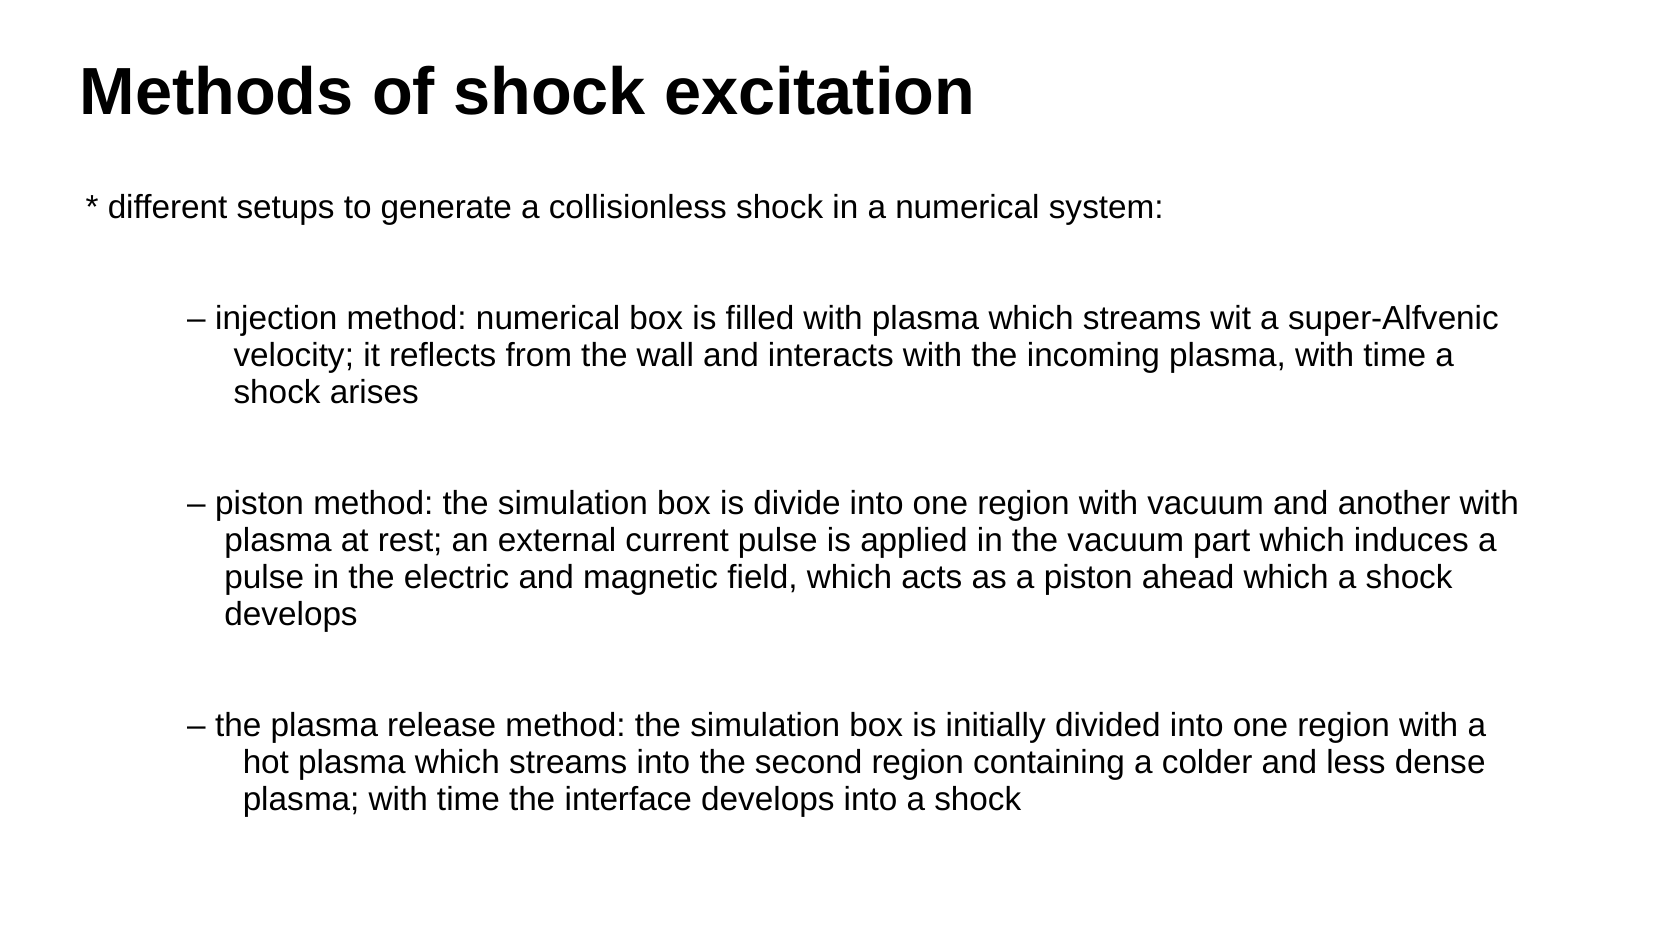

Methods of shock excitation
* different setups to generate a collisionless shock in a numerical system:
 – injection method: numerical box is filled with plasma which streams wit a super-Alfvenic
 velocity; it reflects from the wall and interacts with the incoming plasma, with time a
 shock arises
 – piston method: the simulation box is divide into one region with vacuum and another with
 plasma at rest; an external current pulse is applied in the vacuum part which induces a
 pulse in the electric and magnetic field, which acts as a piston ahead which a shock
 develops
 – the plasma release method: the simulation box is initially divided into one region with a
 hot plasma which streams into the second region containing a colder and less dense
 plasma; with time the interface develops into a shock